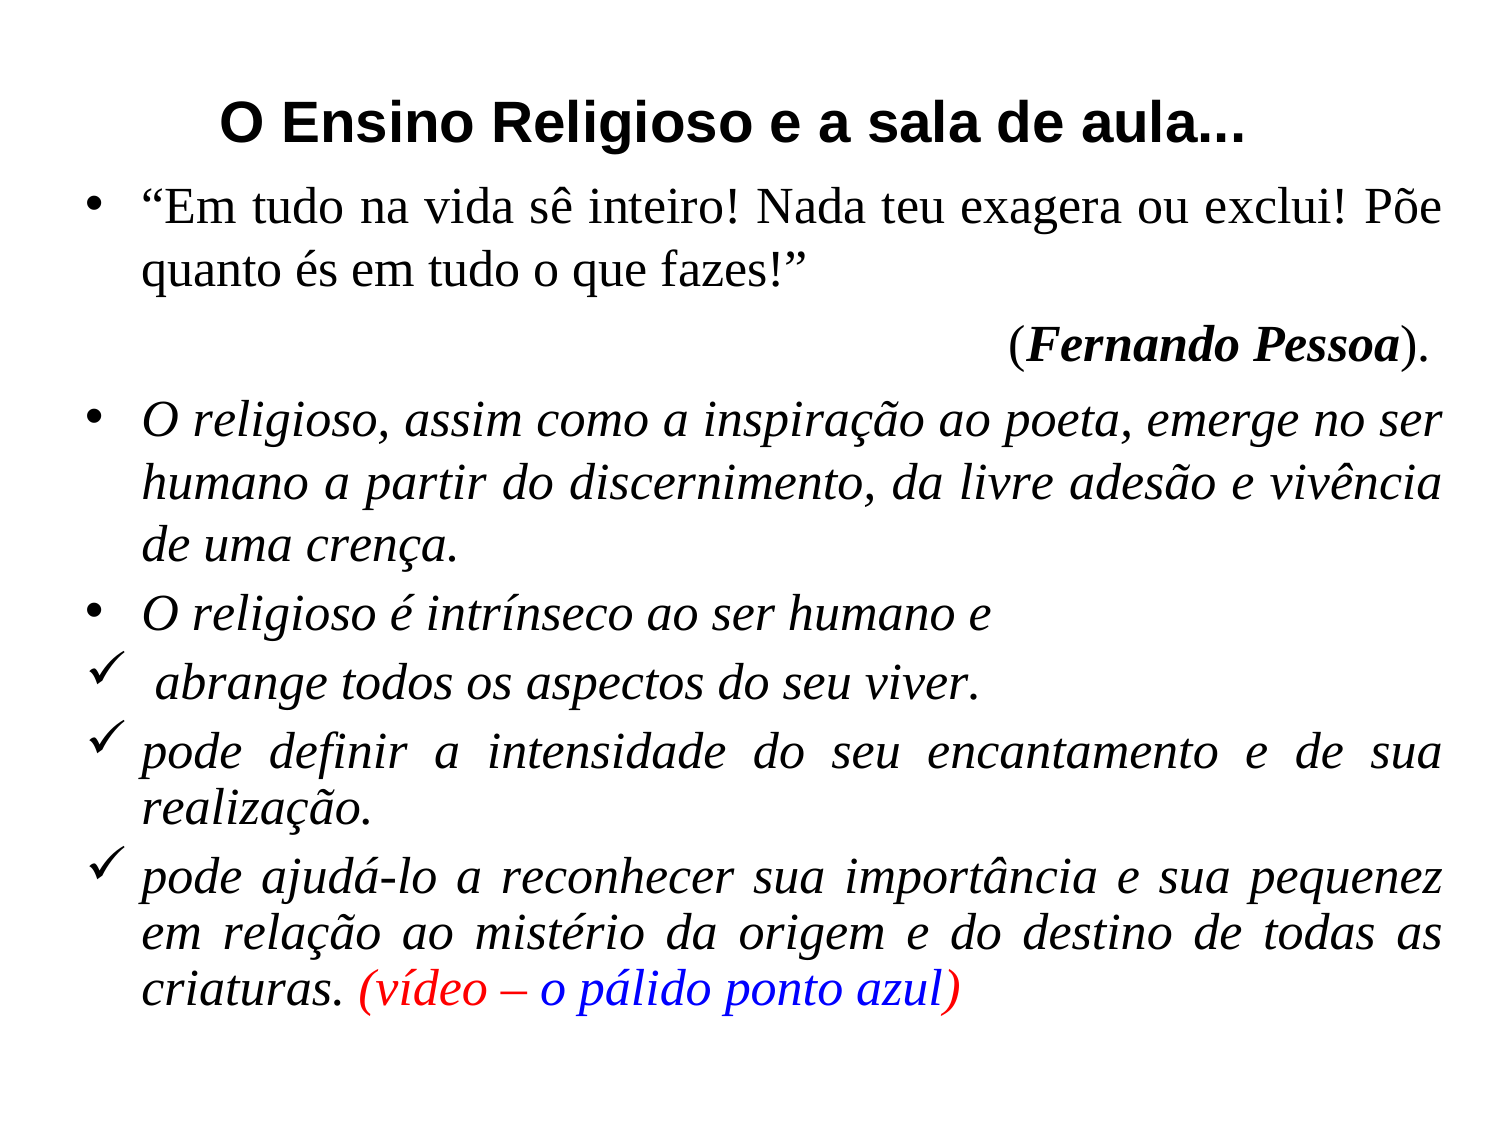

O Ensino Religioso e a sala de aula...
# “Em tudo na vida sê inteiro! Nada teu exagera ou exclui! Põe quanto és em tudo o que fazes!”
(Fernando Pessoa).
O religioso, assim como a inspiração ao poeta, emerge no ser humano a partir do discernimento, da livre adesão e vivência de uma crença.
O religioso é intrínseco ao ser humano e
 abrange todos os aspectos do seu viver.
pode definir a intensidade do seu encantamento e de sua realização.
pode ajudá-lo a reconhecer sua importância e sua pequenez em relação ao mistério da origem e do destino de todas as criaturas. (vídeo – o pálido ponto azul)